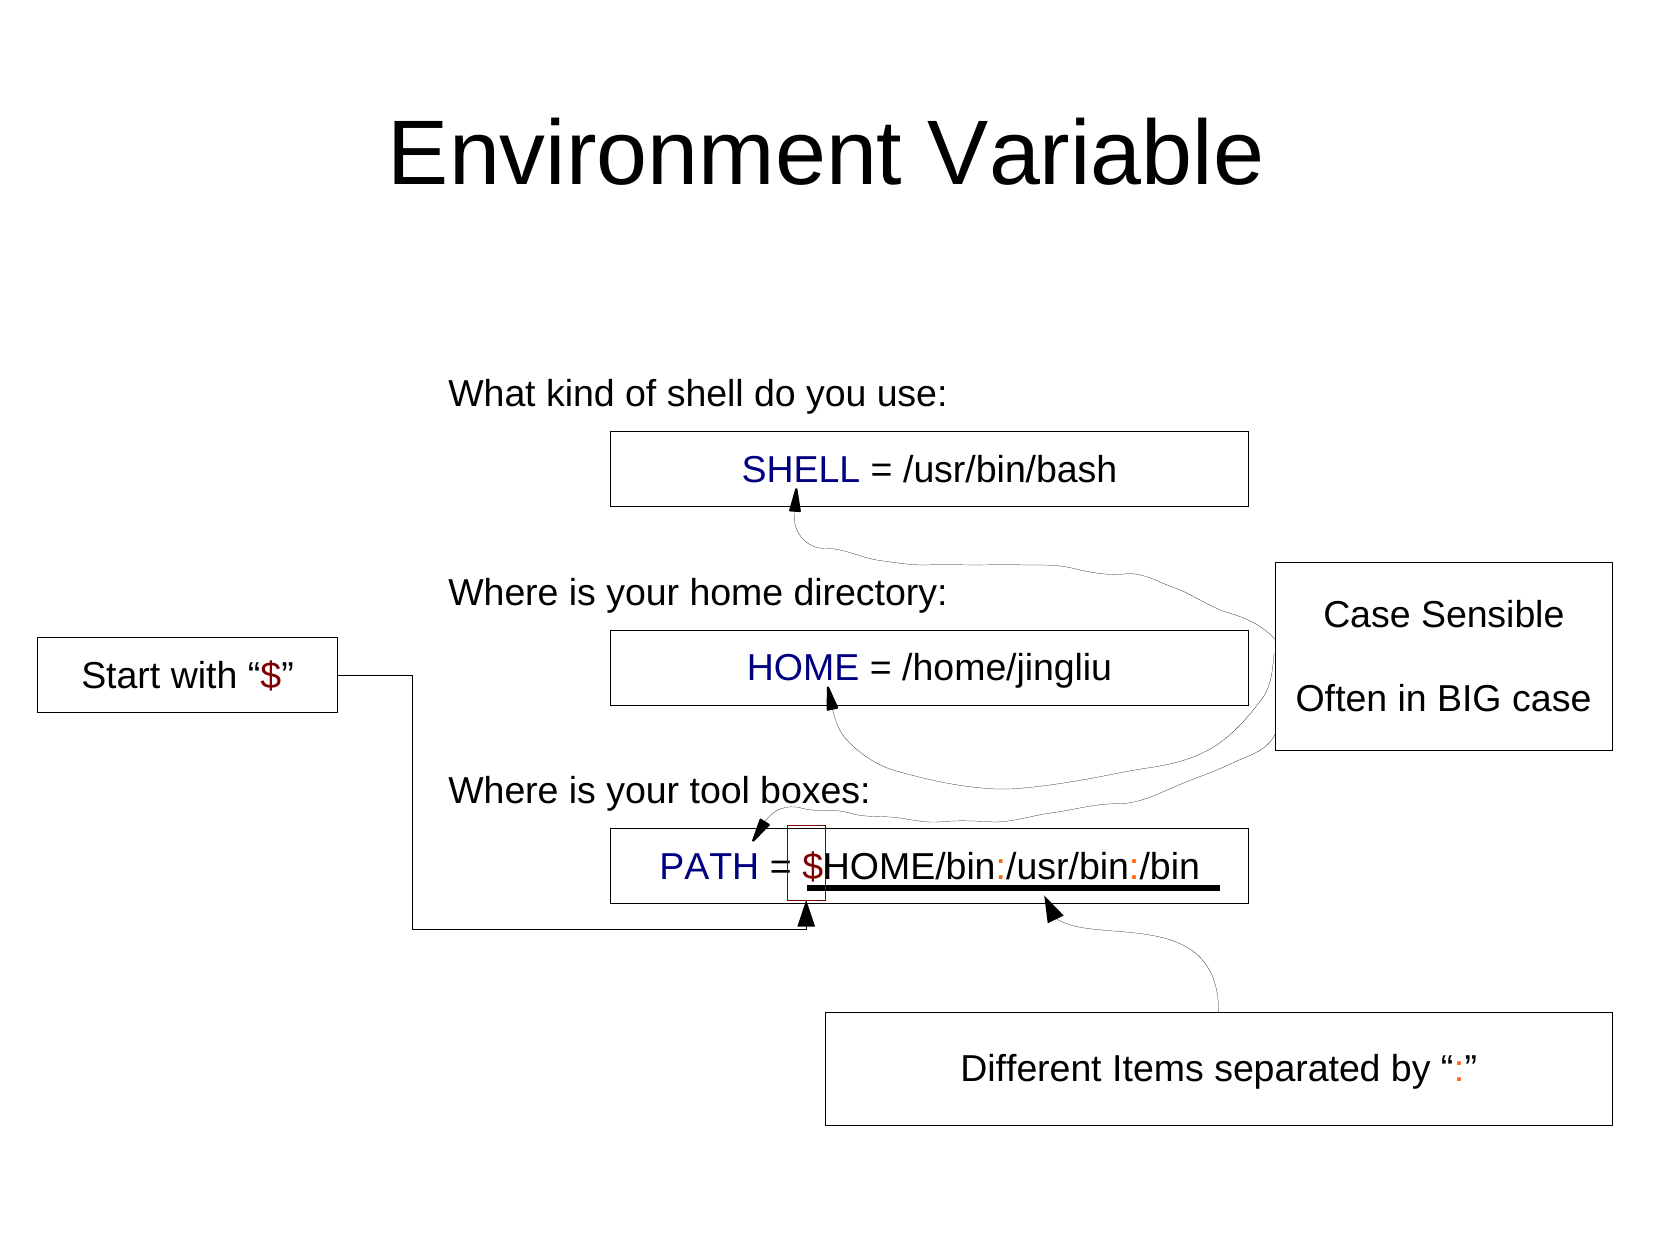

# Environment Variable
What kind of shell do you use:
SHELL = /usr/bin/bash
Case Sensible
Often in BIG case
Where is your home directory:
HOME = /home/jingliu
Start with “$”
Where is your tool boxes:
PATH = $HOME/bin:/usr/bin:/bin
Different Items separated by “:”